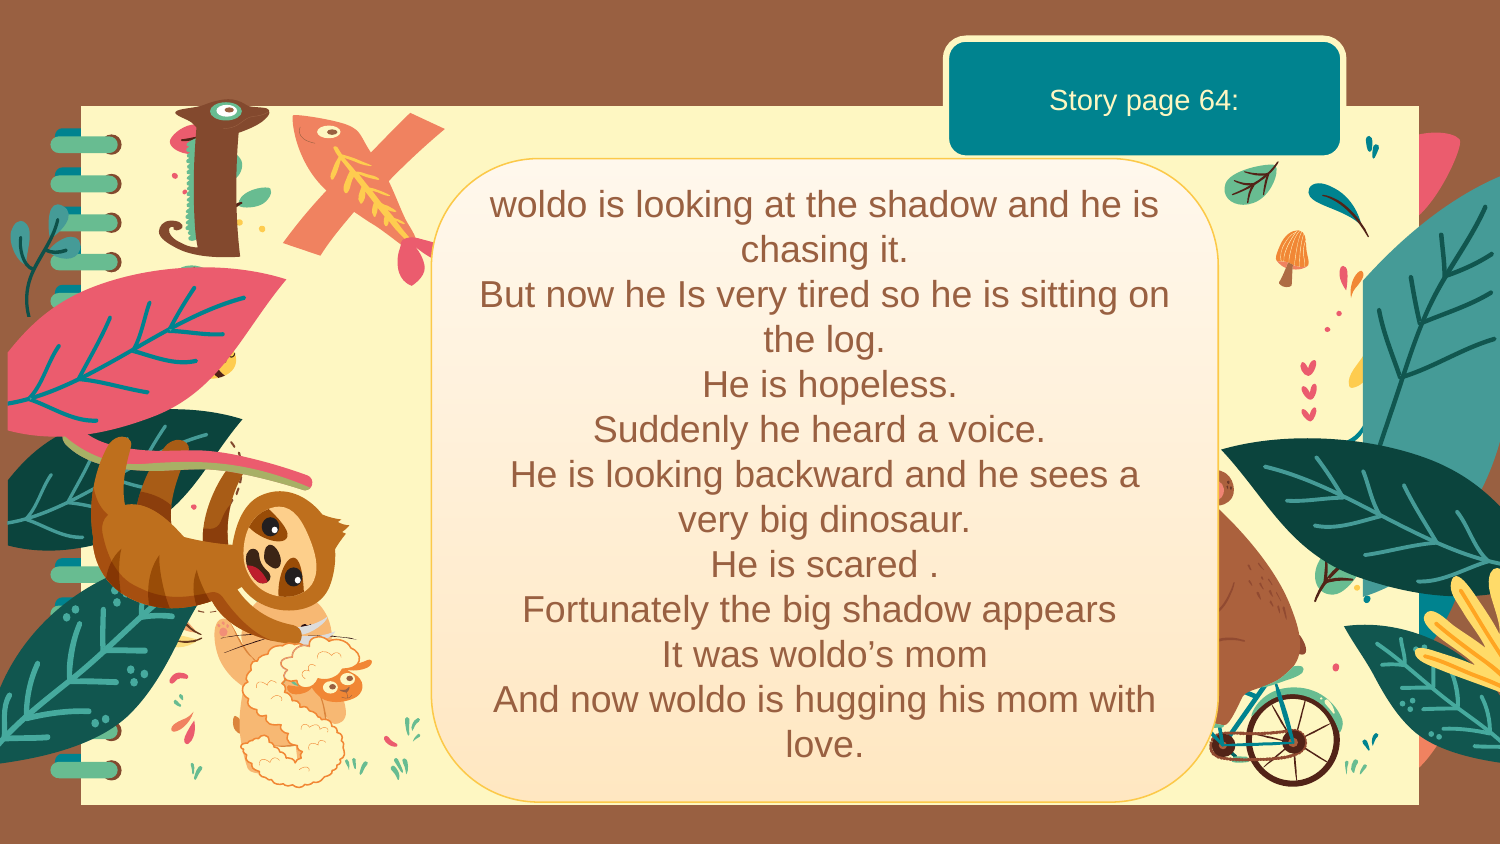

Story page 64:
woldo is looking at the shadow and he is chasing it.
But now he Is very tired so he is sitting on the log.
 He is hopeless.
Suddenly he heard a voice.
He is looking backward and he sees a very big dinosaur.
He is scared .
Fortunately the big shadow appears
It was woldo’s mom
And now woldo is hugging his mom with love.